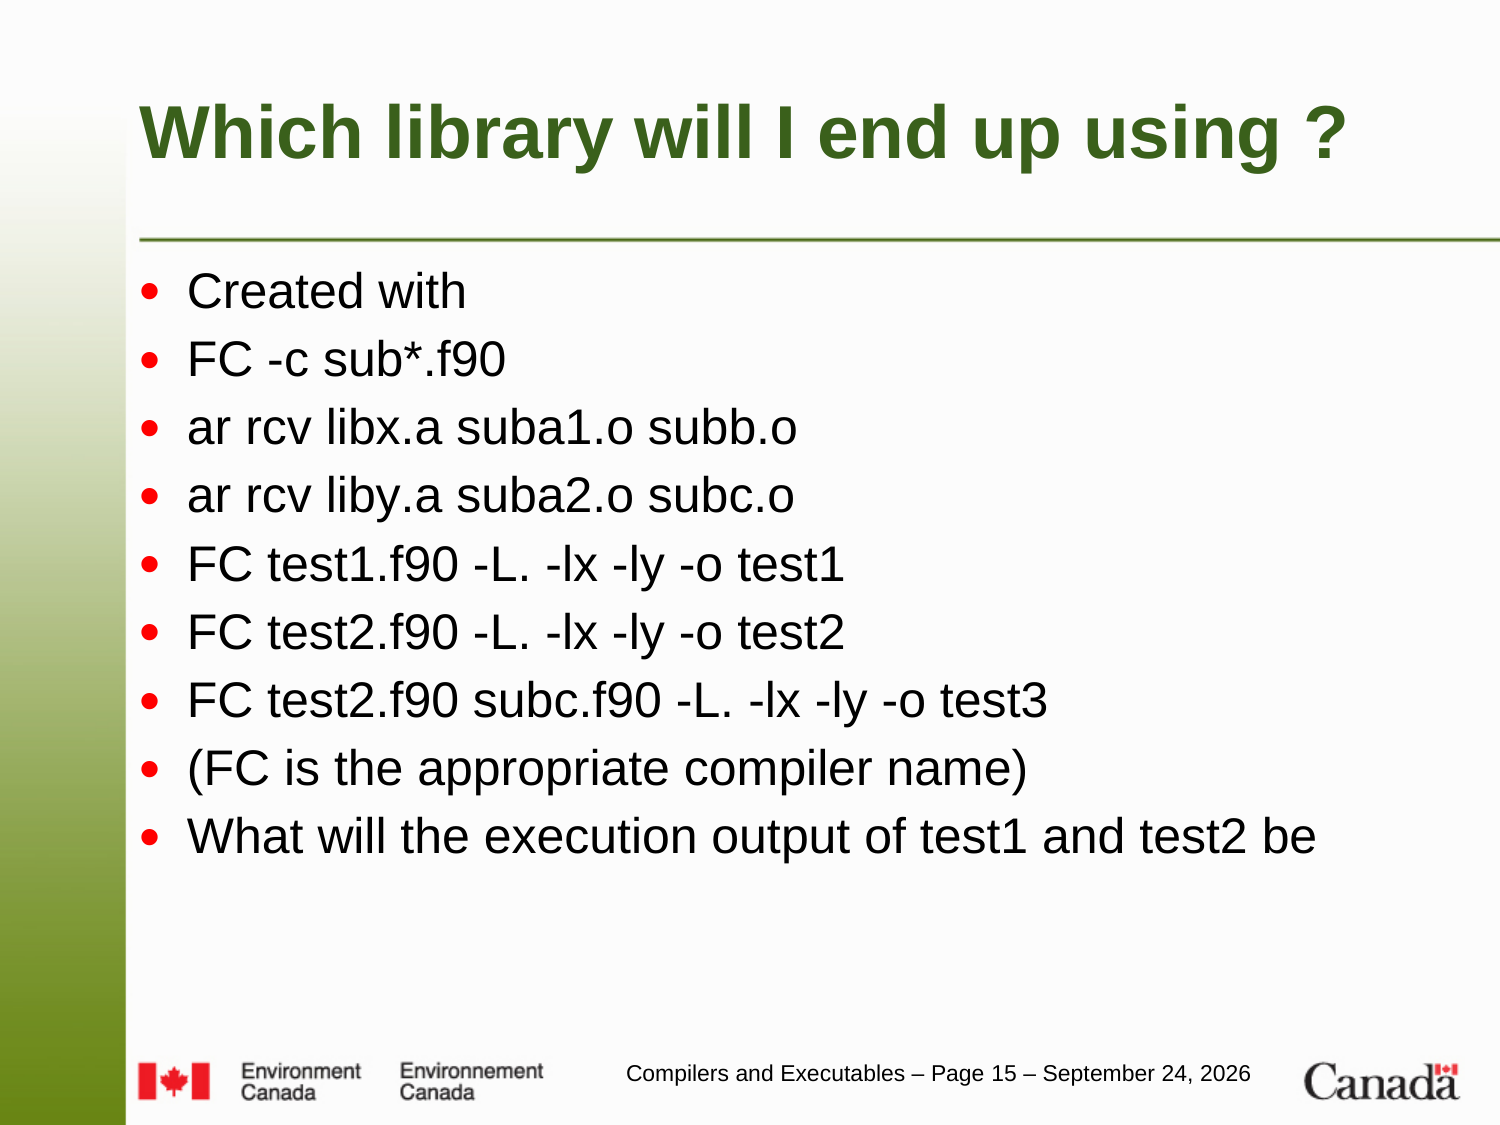

# Which library will I end up using ?
Created with
FC -c sub*.f90
ar rcv libx.a suba1.o subb.o
ar rcv liby.a suba2.o subc.o
FC test1.f90 -L. -lx -ly -o test1
FC test2.f90 -L. -lx -ly -o test2
FC test2.f90 subc.f90 -L. -lx -ly -o test3
(FC is the appropriate compiler name)
What will the execution output of test1 and test2 be